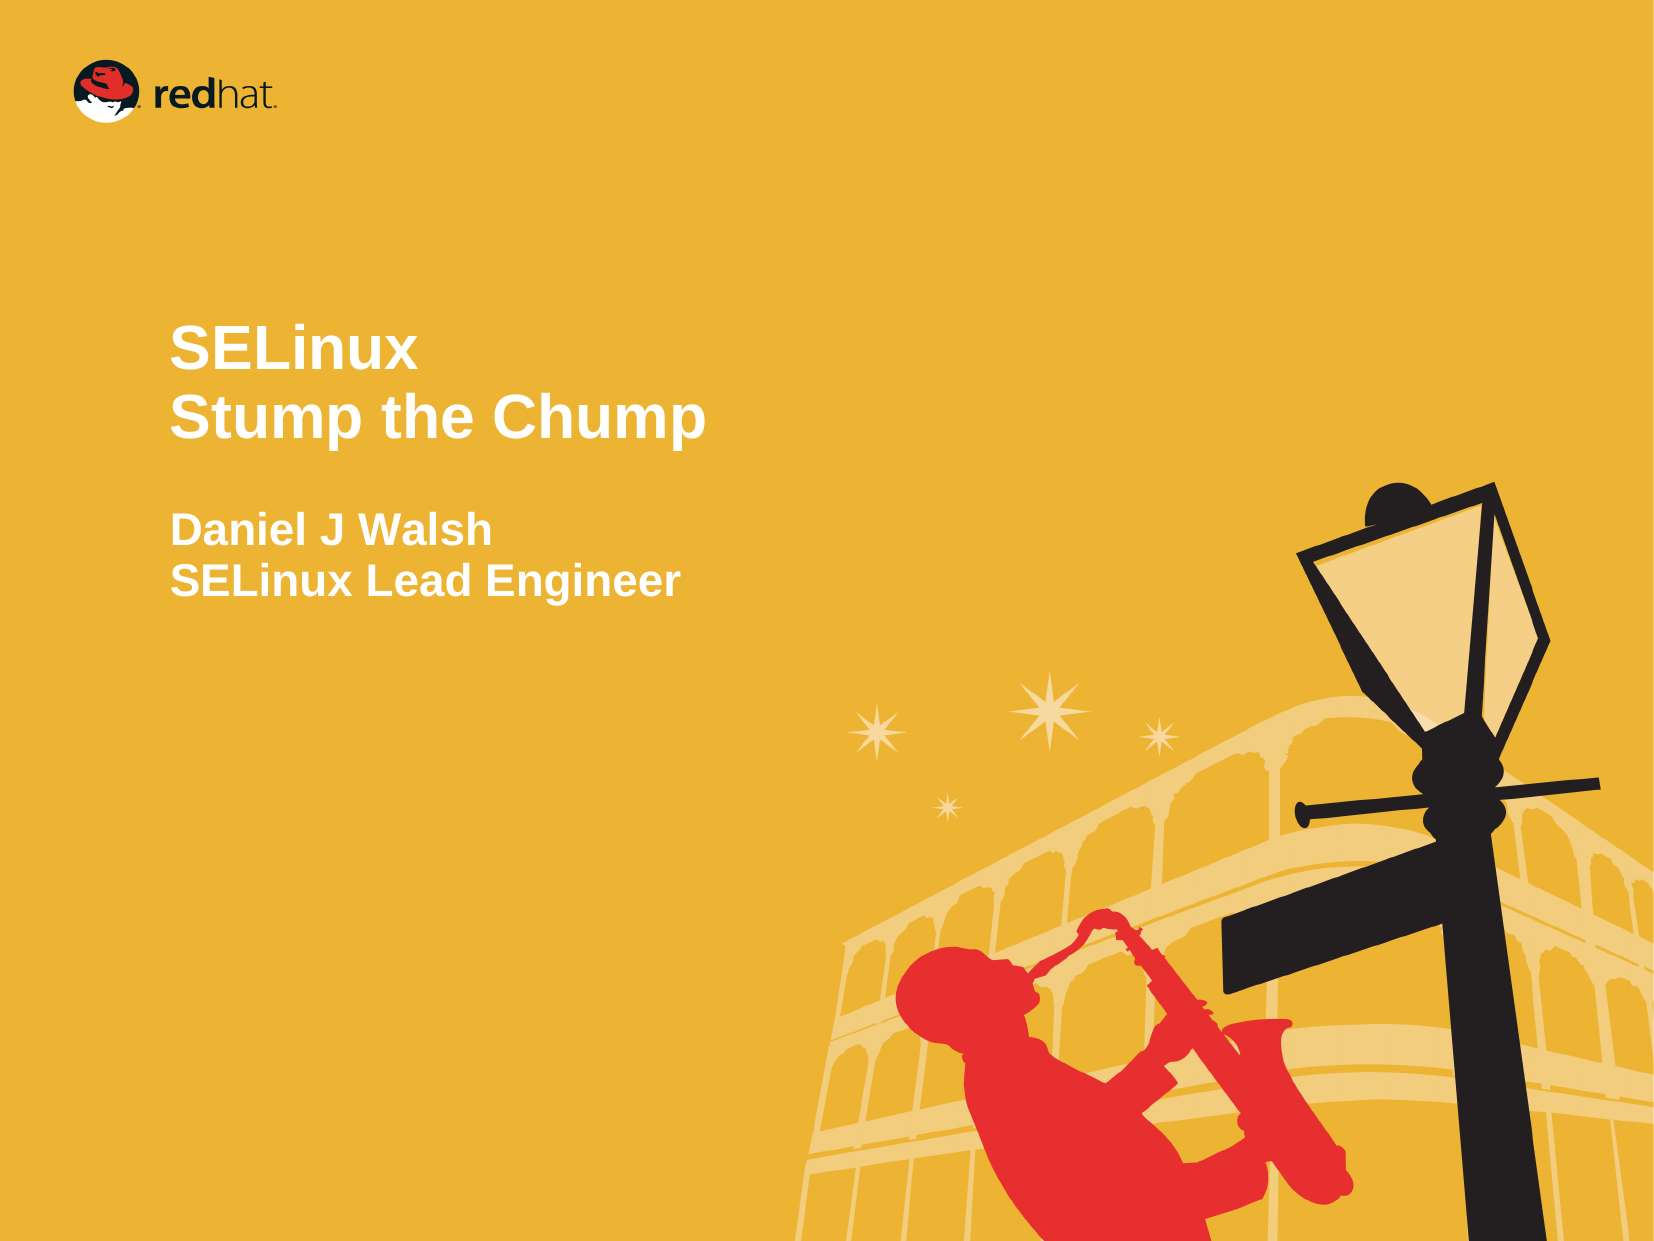

SELinux
Stump the Chump
Daniel J Walsh
SELinux Lead Engineer